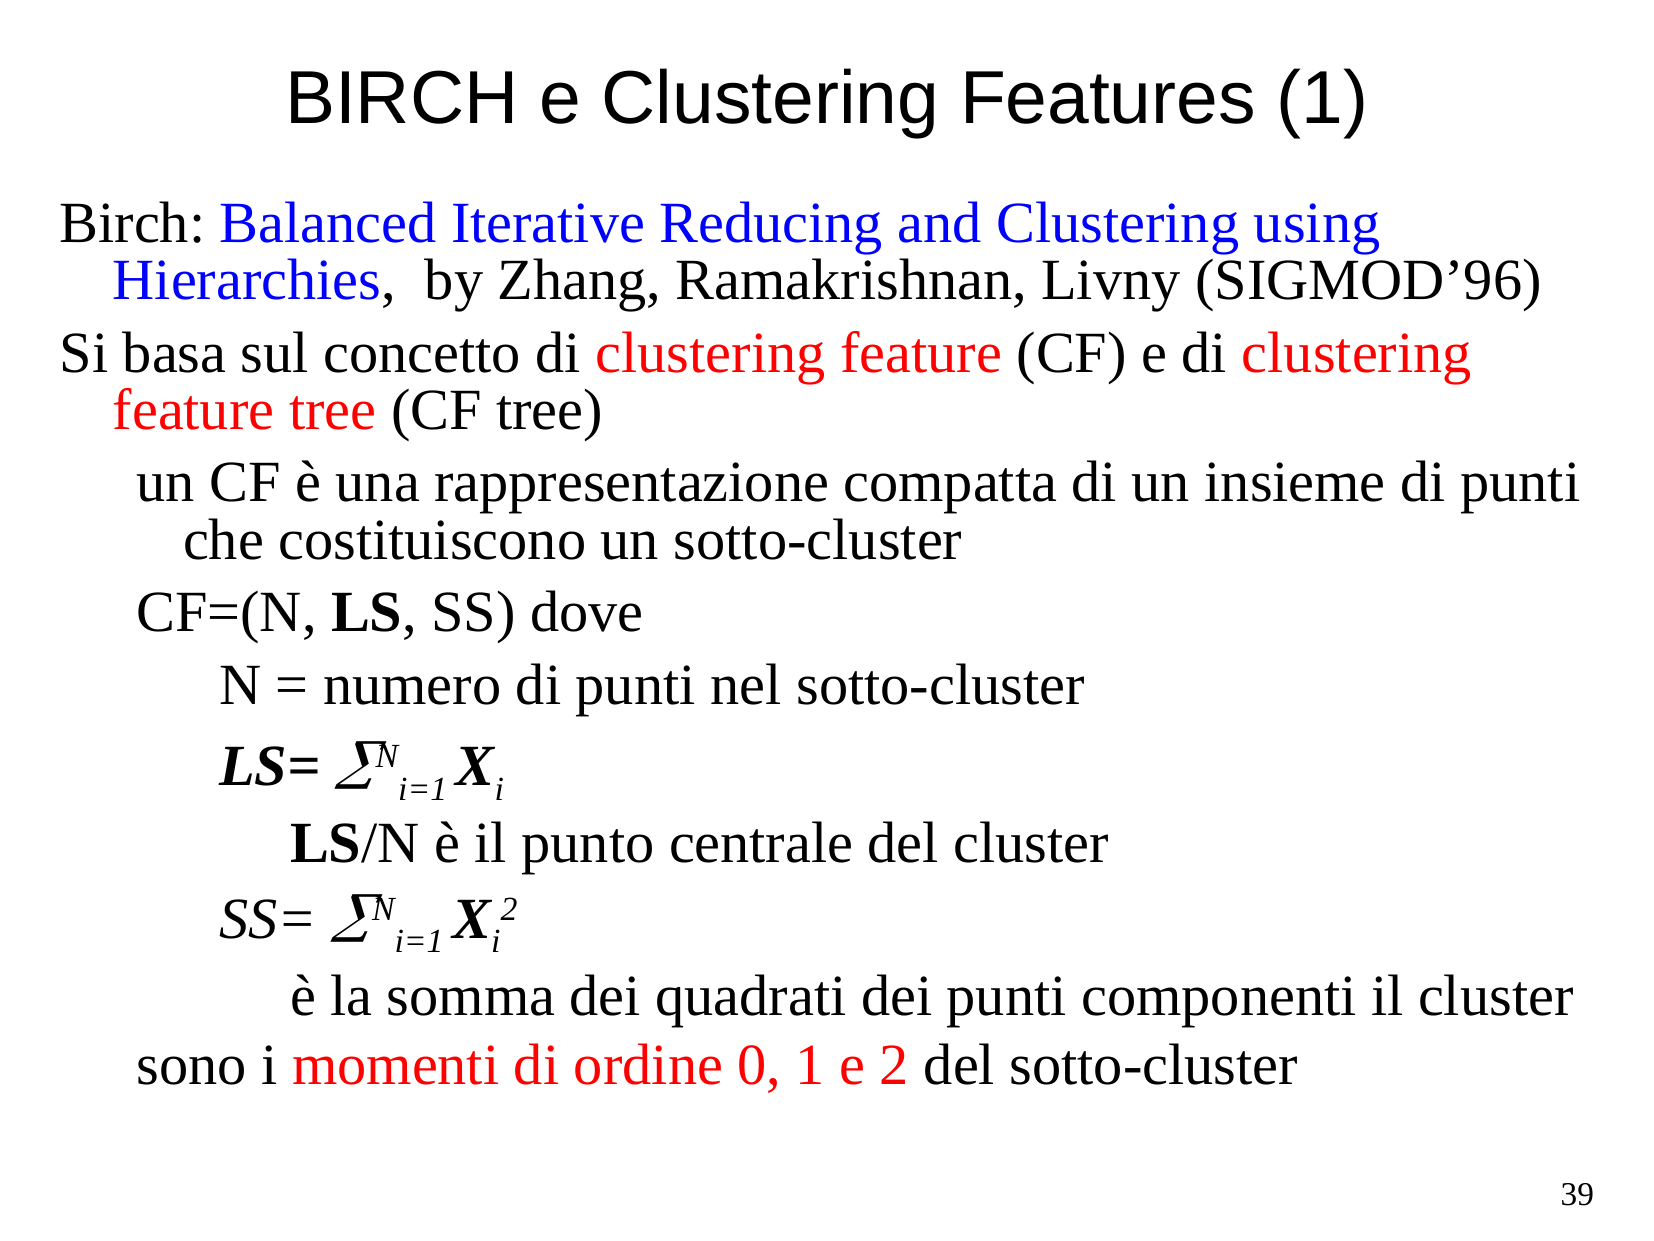

# BIRCH e Clustering Features (1)
Birch: Balanced Iterative Reducing and Clustering using Hierarchies, by Zhang, Ramakrishnan, Livny (SIGMOD’96)
Si basa sul concetto di clustering feature (CF) e di clustering feature tree (CF tree)
un CF è una rappresentazione compatta di un insieme di punti che costituiscono un sotto-cluster
CF=(N, LS, SS) dove
N = numero di punti nel sotto-cluster
LS= Ni=1 Xi
LS/N è il punto centrale del cluster
SS= Ni=1 Xi2
è la somma dei quadrati dei punti componenti il cluster
sono i momenti di ordine 0, 1 e 2 del sotto-cluster